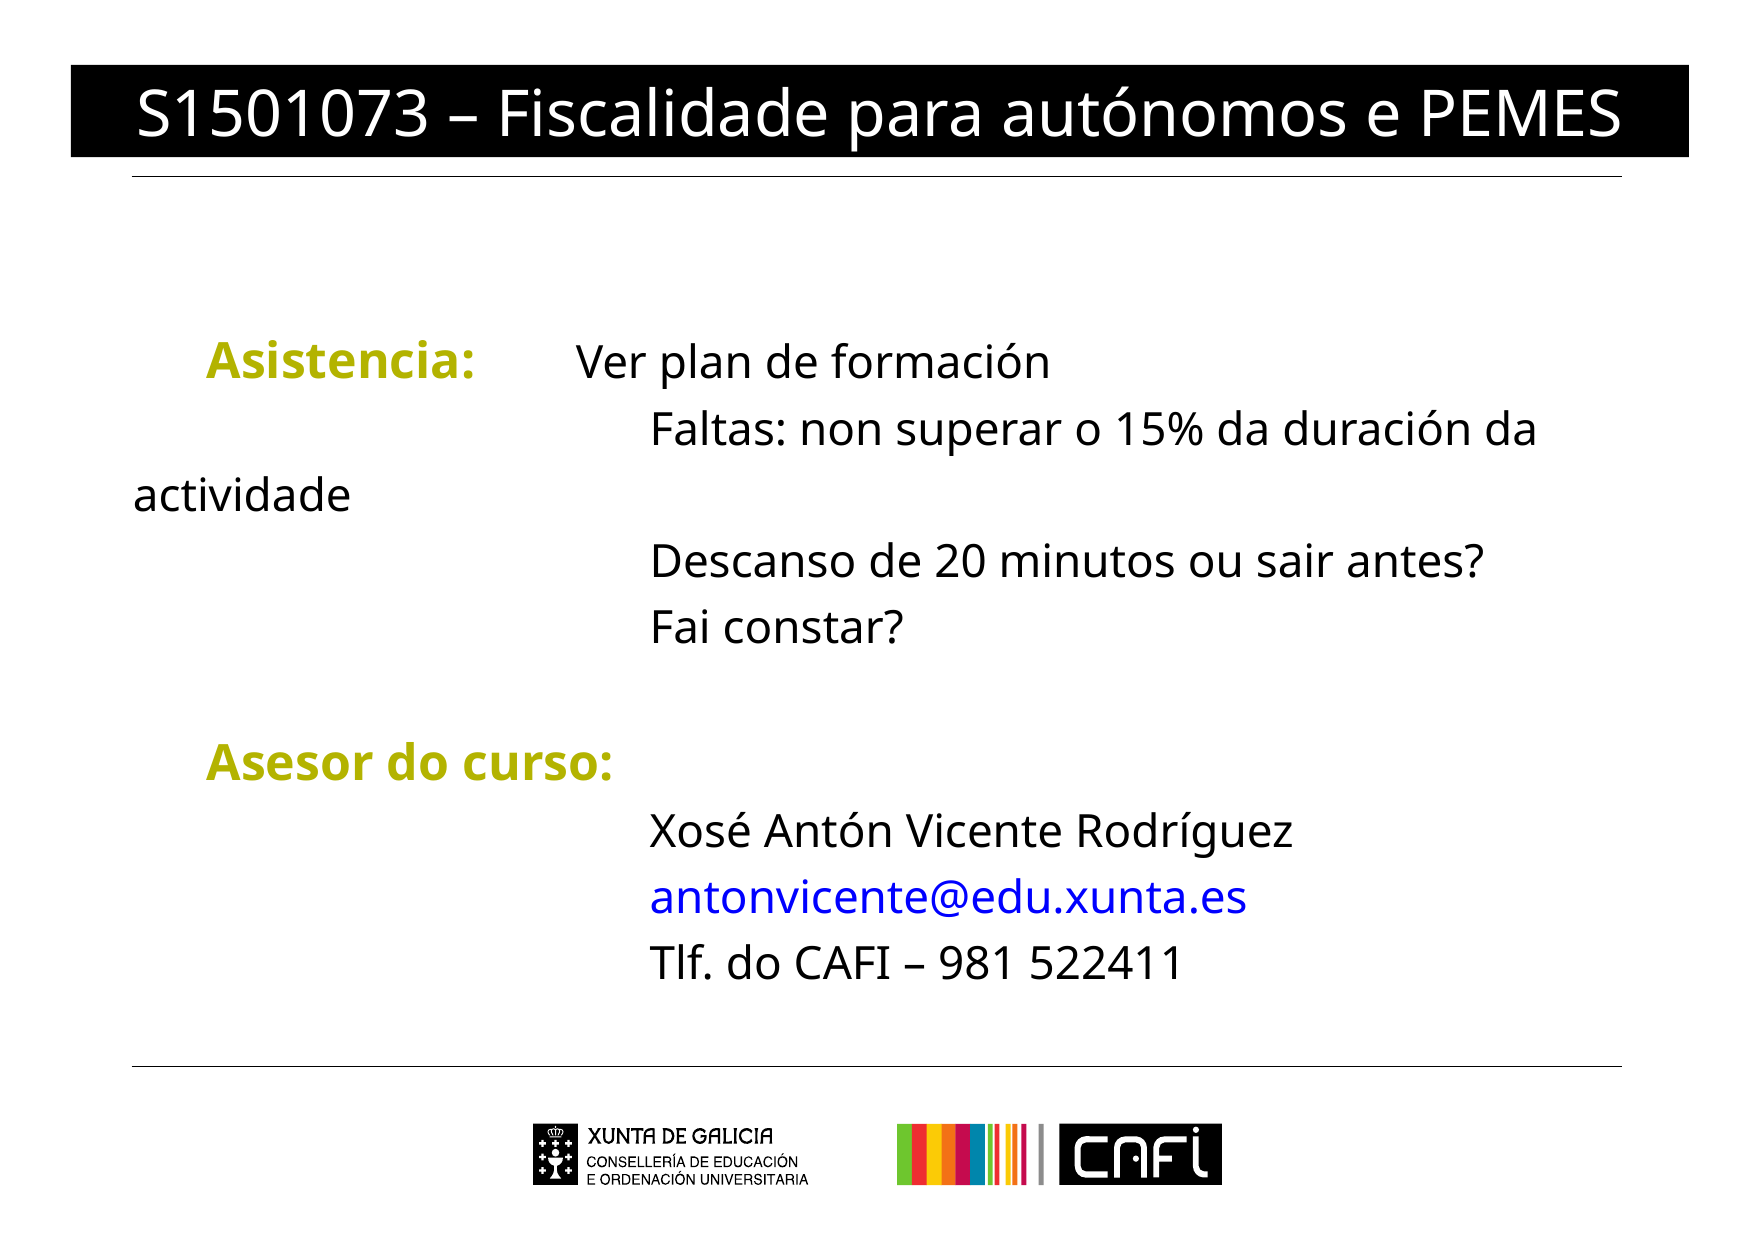

S1501073 – Fiscalidade para autónomos e PEMES
	Asistencia: 		Ver plan de formación
					 		Faltas: non superar o 15% da duración da actividade
							Descanso de 20 minutos ou sair antes?
							Fai constar?
	Asesor do curso:
					 		Xosé Antón Vicente Rodríguez
							antonvicente@edu.xunta.es
							Tlf. do CAFI – 981 522411